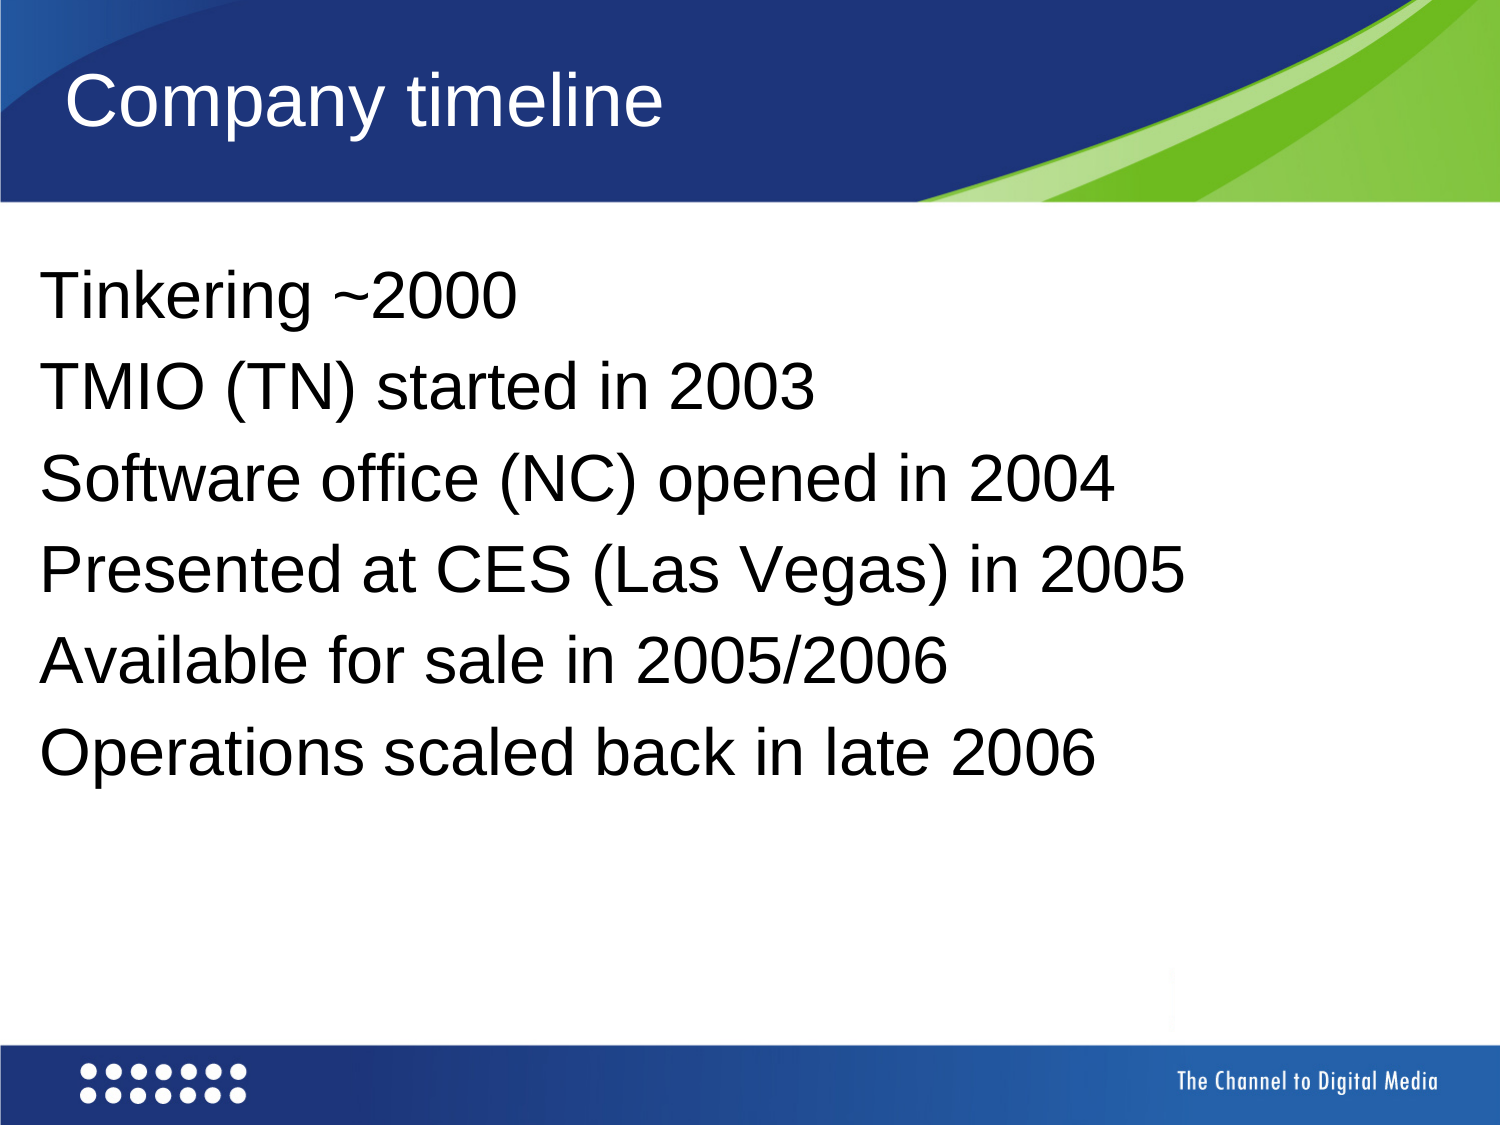

# Company timeline
Tinkering ~2000
TMIO (TN) started in 2003
Software office (NC) opened in 2004
Presented at CES (Las Vegas) in 2005
Available for sale in 2005/2006
Operations scaled back in late 2006